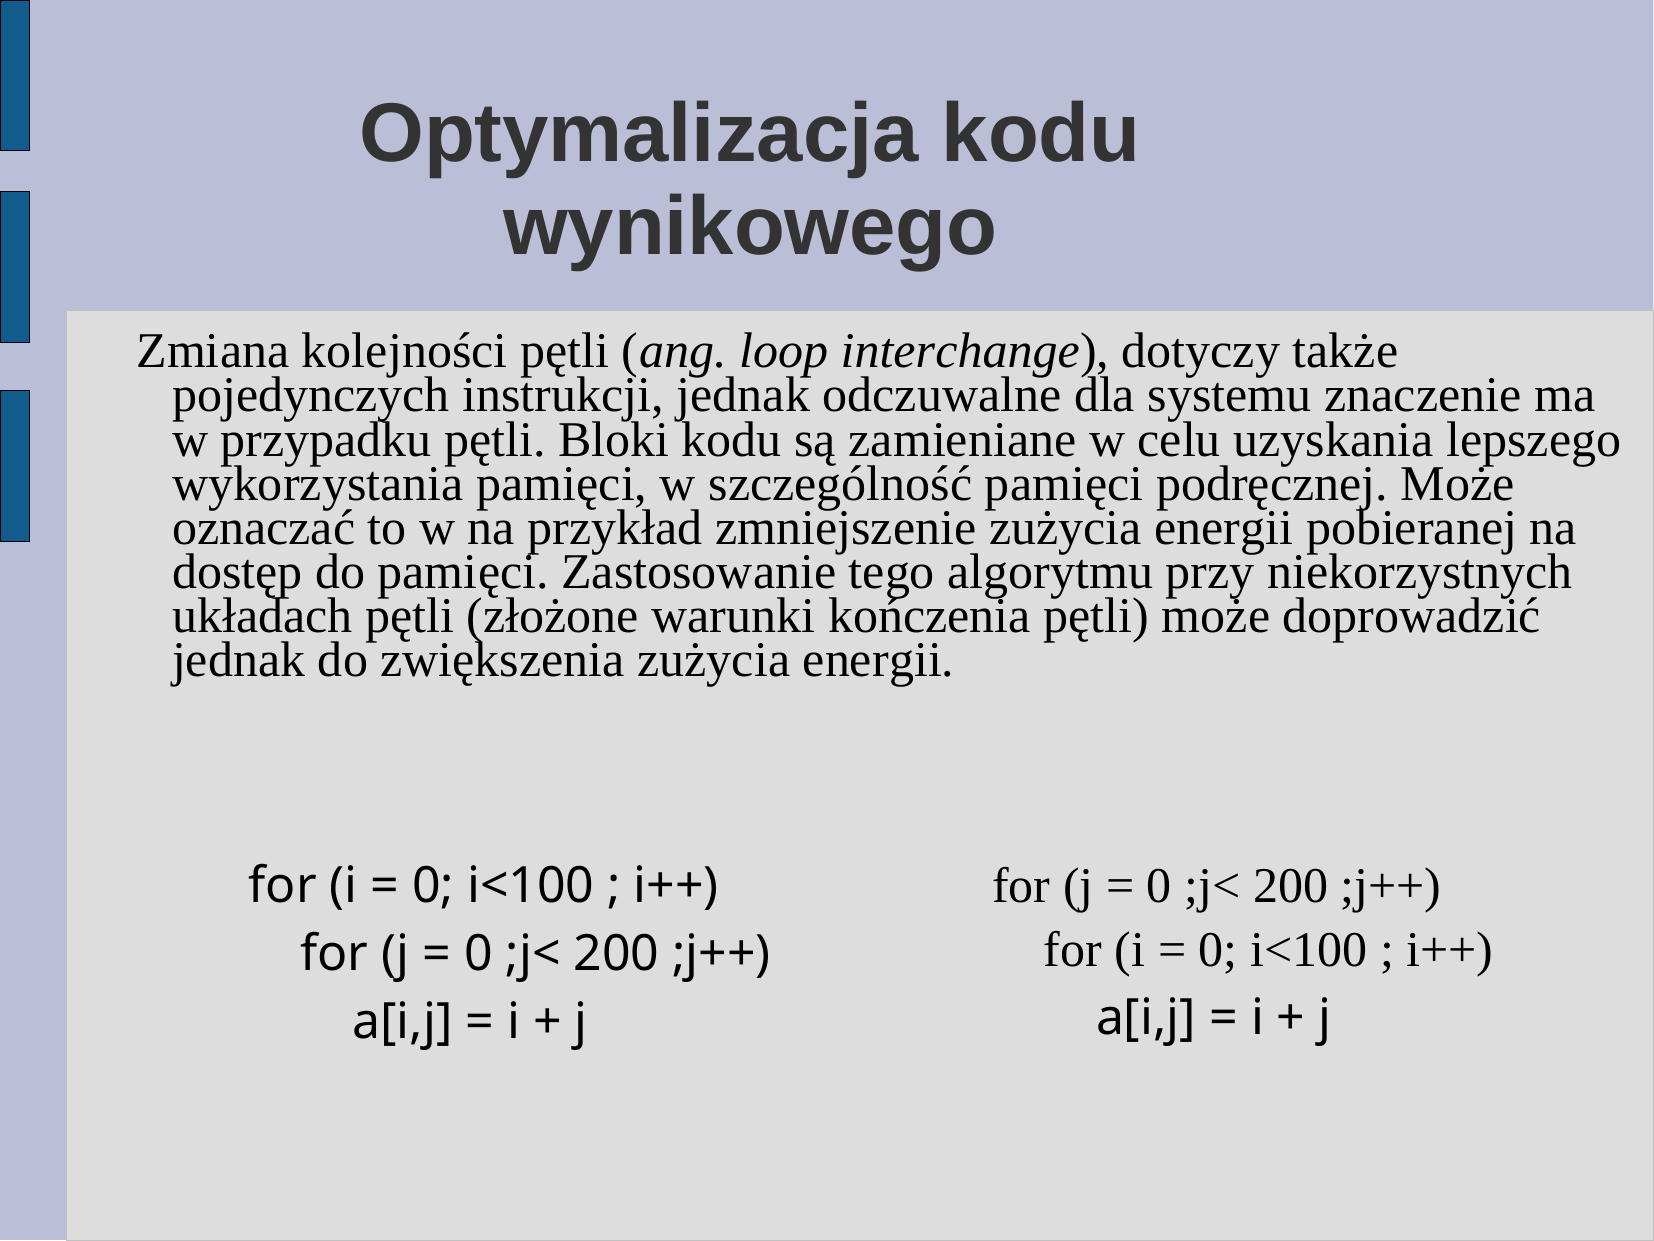

# Optymalizacja kodu wynikowego
Zmiana kolejności pętli (ang. loop interchange), dotyczy także pojedynczych instrukcji, jednak odczuwalne dla systemu znaczenie ma w przypadku pętli. Bloki kodu są zamieniane w celu uzyskania lepszego wykorzystania pamięci, w szczególność pamięci podręcznej. Może oznaczać to w na przykład zmniejszenie zużycia energii pobieranej na dostęp do pamięci. Zastosowanie tego algorytmu przy niekorzystnych układach pętli (złożone warunki kończenia pętli) może doprowadzić jednak do zwiększenia zużycia energii.
for (i = 0; i<100 ; i++)
 for (j = 0 ;j< 200 ;j++)
 a[i,j] = i + j
for (j = 0 ;j< 200 ;j++)
 for (i = 0; i<100 ; i++)
 a[i,j] = i + j